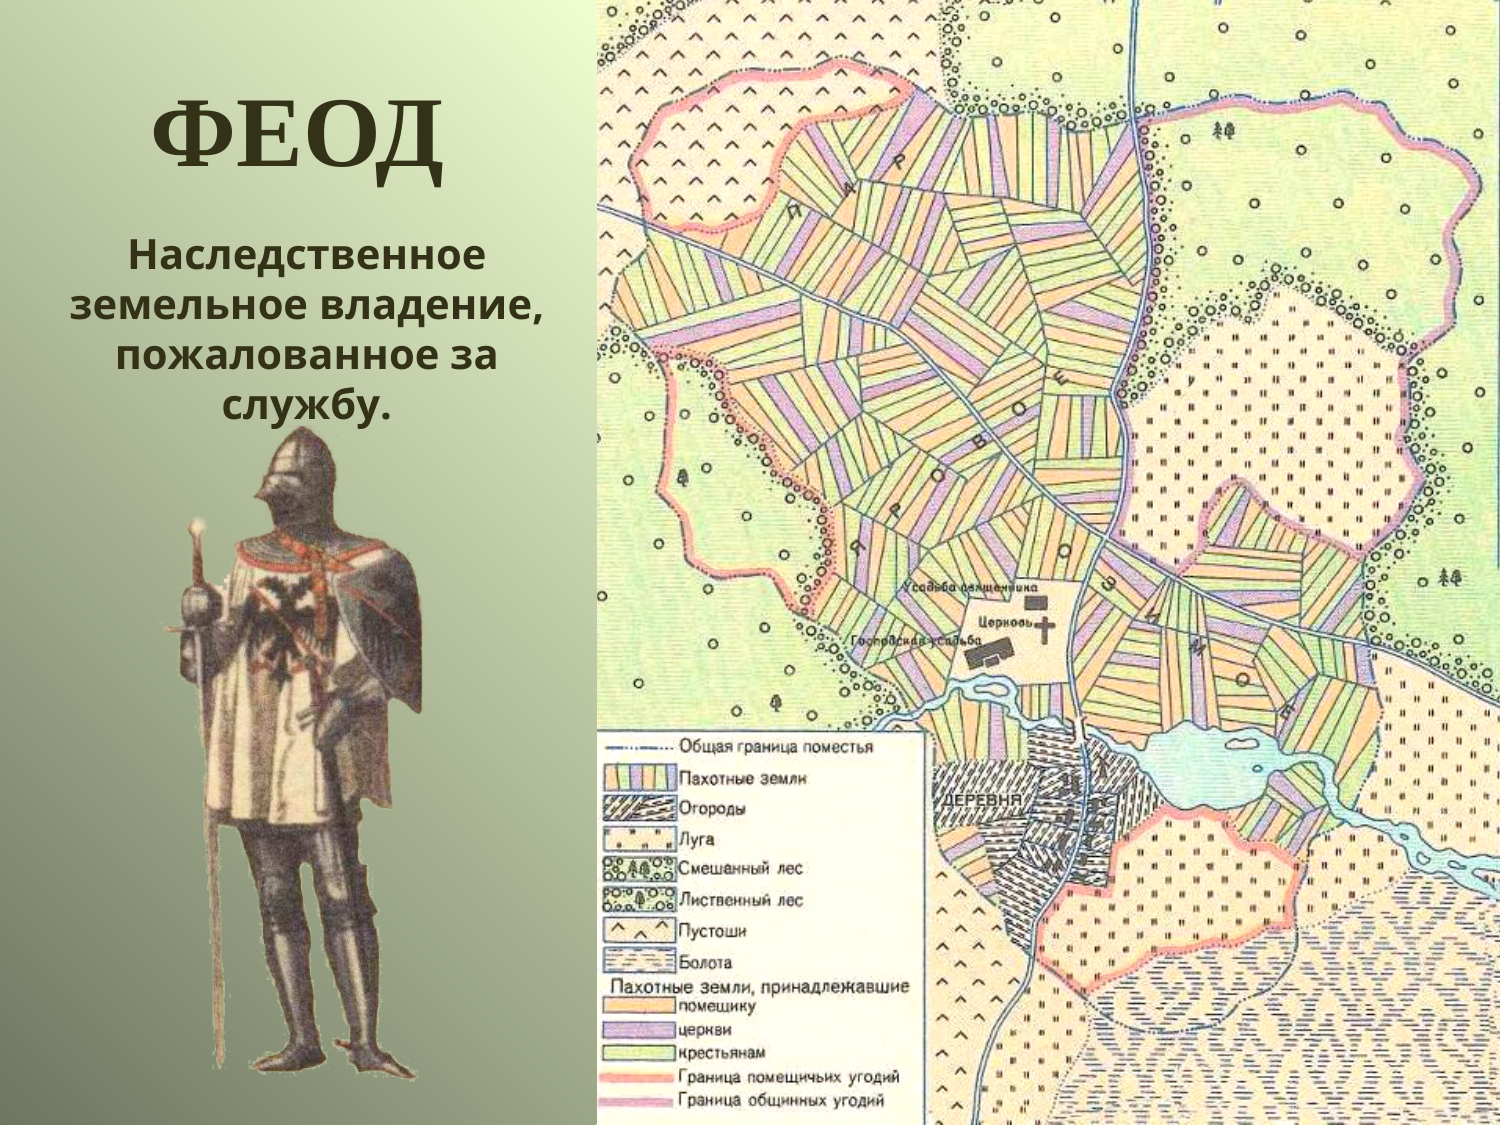

# ФЕОД
Наследственное земельное владение, пожалованное за службу.